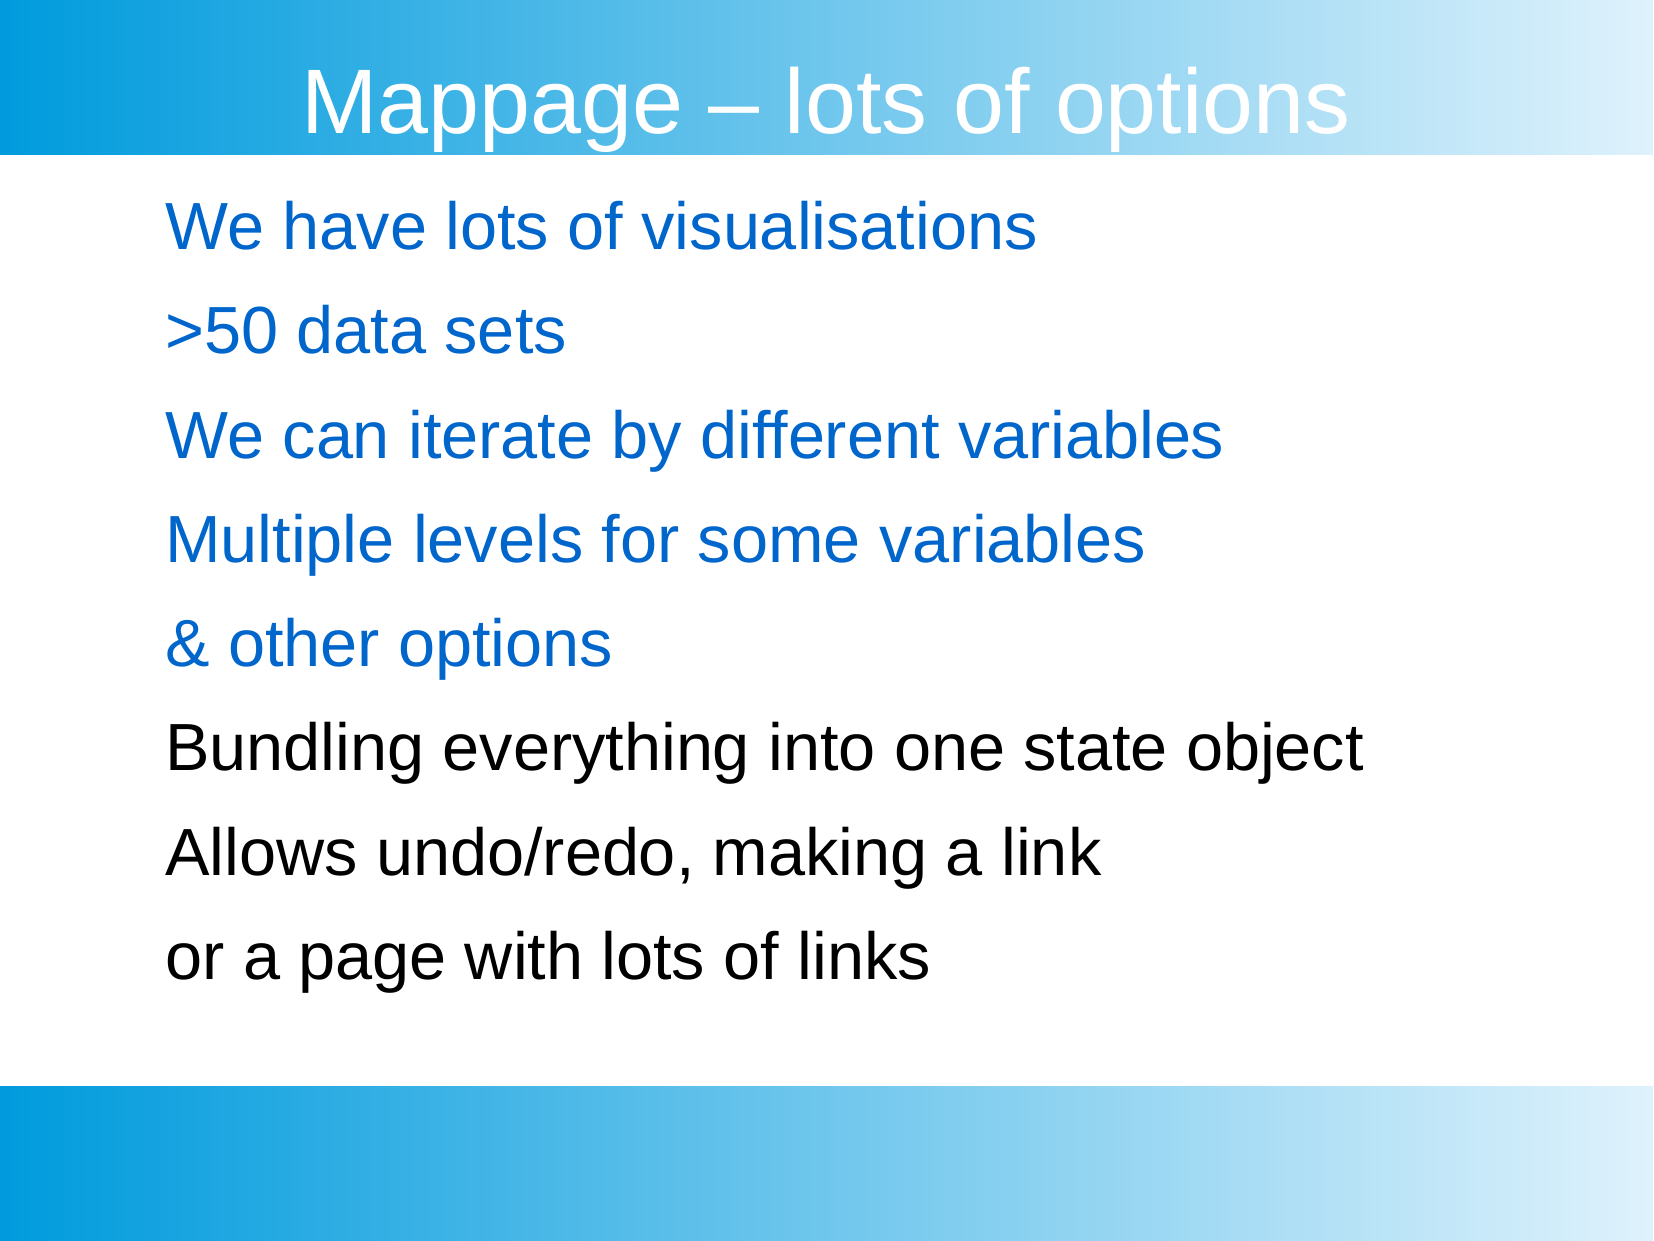

# Mappage – lots of options
We have lots of visualisations
>50 data sets
We can iterate by different variables
Multiple levels for some variables
& other options
Bundling everything into one state object
Allows undo/redo, making a link
or a page with lots of links